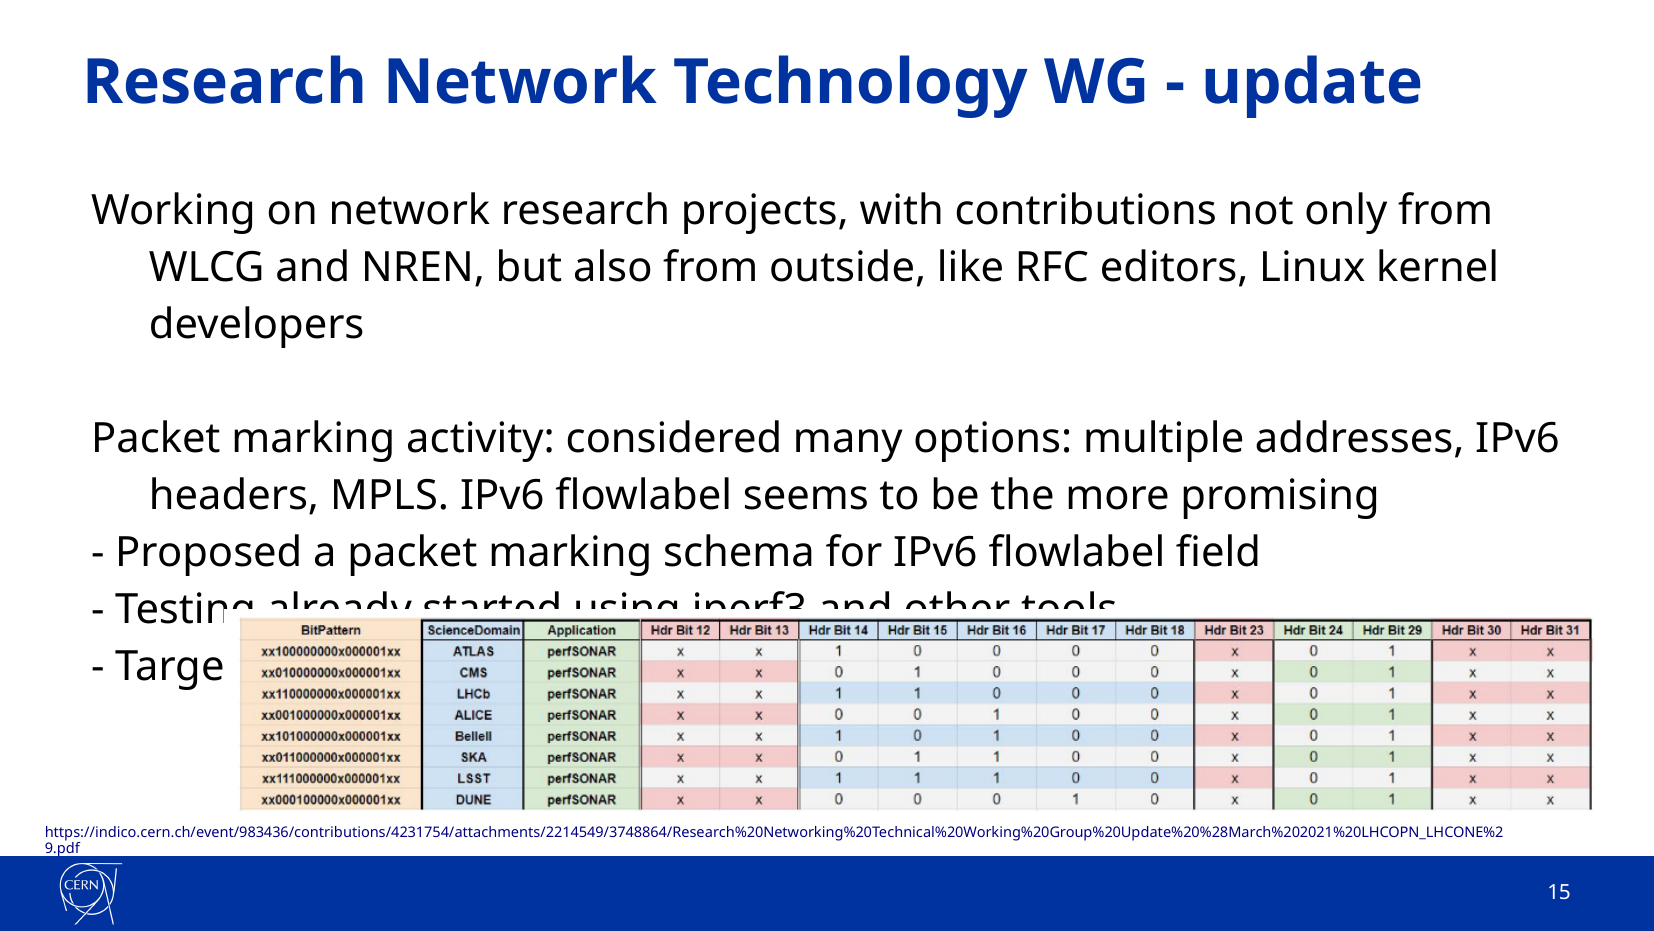

# Research Network Technology WG - update
Working on network research projects, with contributions not only from WLCG and NREN, but also from outside, like RFC editors, Linux kernel developers
Packet marking activity: considered many options: multiple addresses, IPv6 headers, MPLS. IPv6 flowlabel seems to be the more promising
- Proposed a packet marking schema for IPv6 flowlabel field
- Testing already started using iperf3 and other tools
- Targetting implementation in perfSONAR and XRootD
https://indico.cern.ch/event/983436/contributions/4231754/attachments/2214549/3748864/Research%20Networking%20Technical%20Working%20Group%20Update%20%28March%202021%20LHCOPN_LHCONE%29.pdf
15